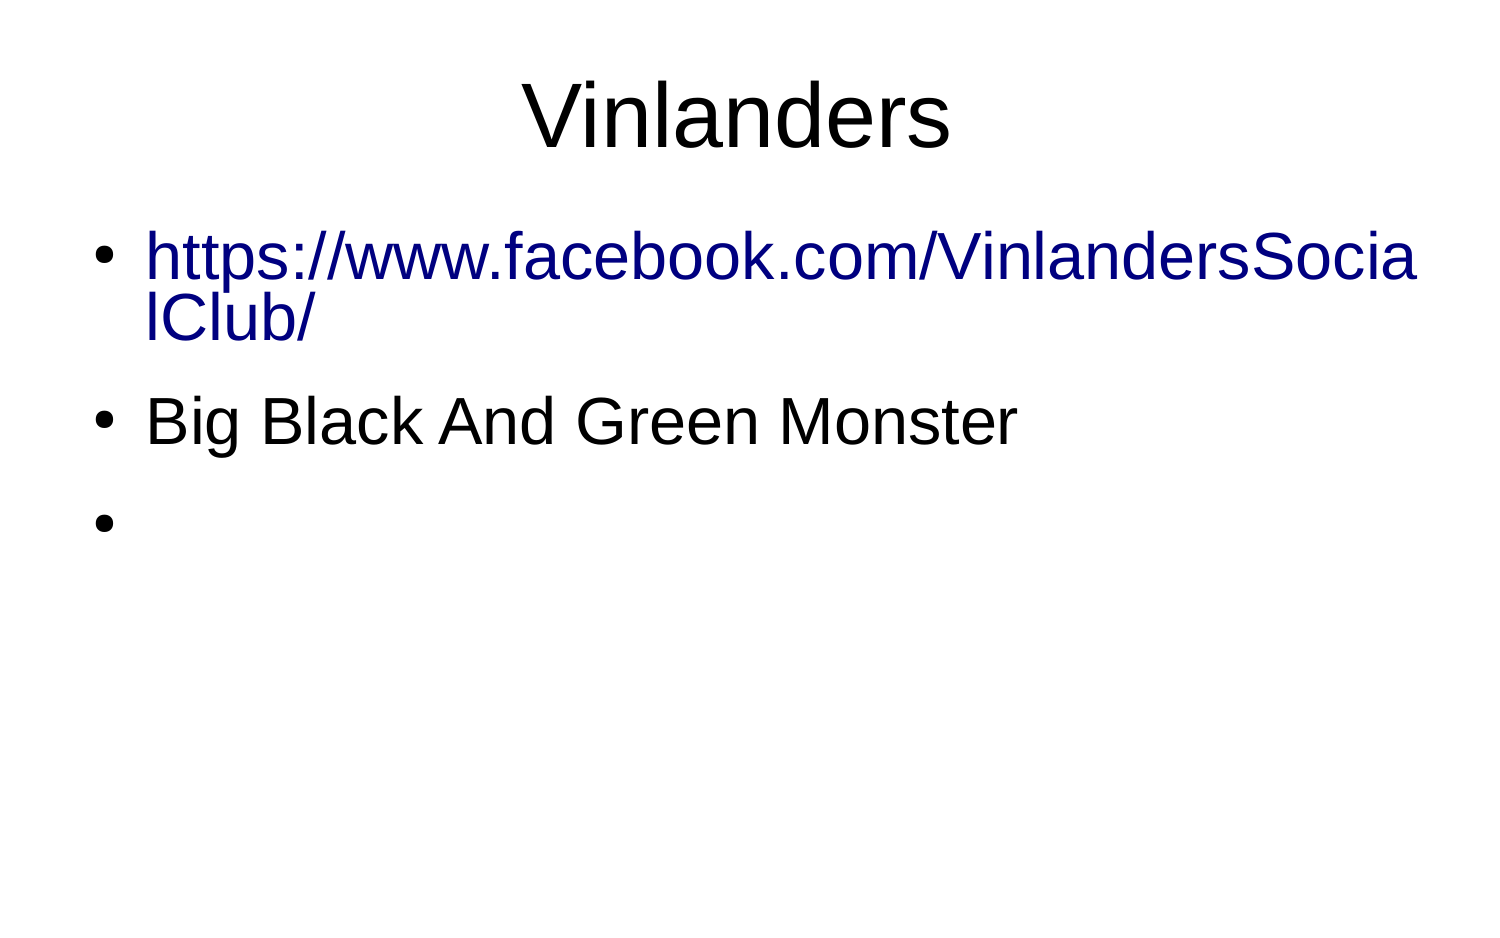

# Vinlanders
https://www.facebook.com/VinlandersSocialClub/
Big Black And Green Monster